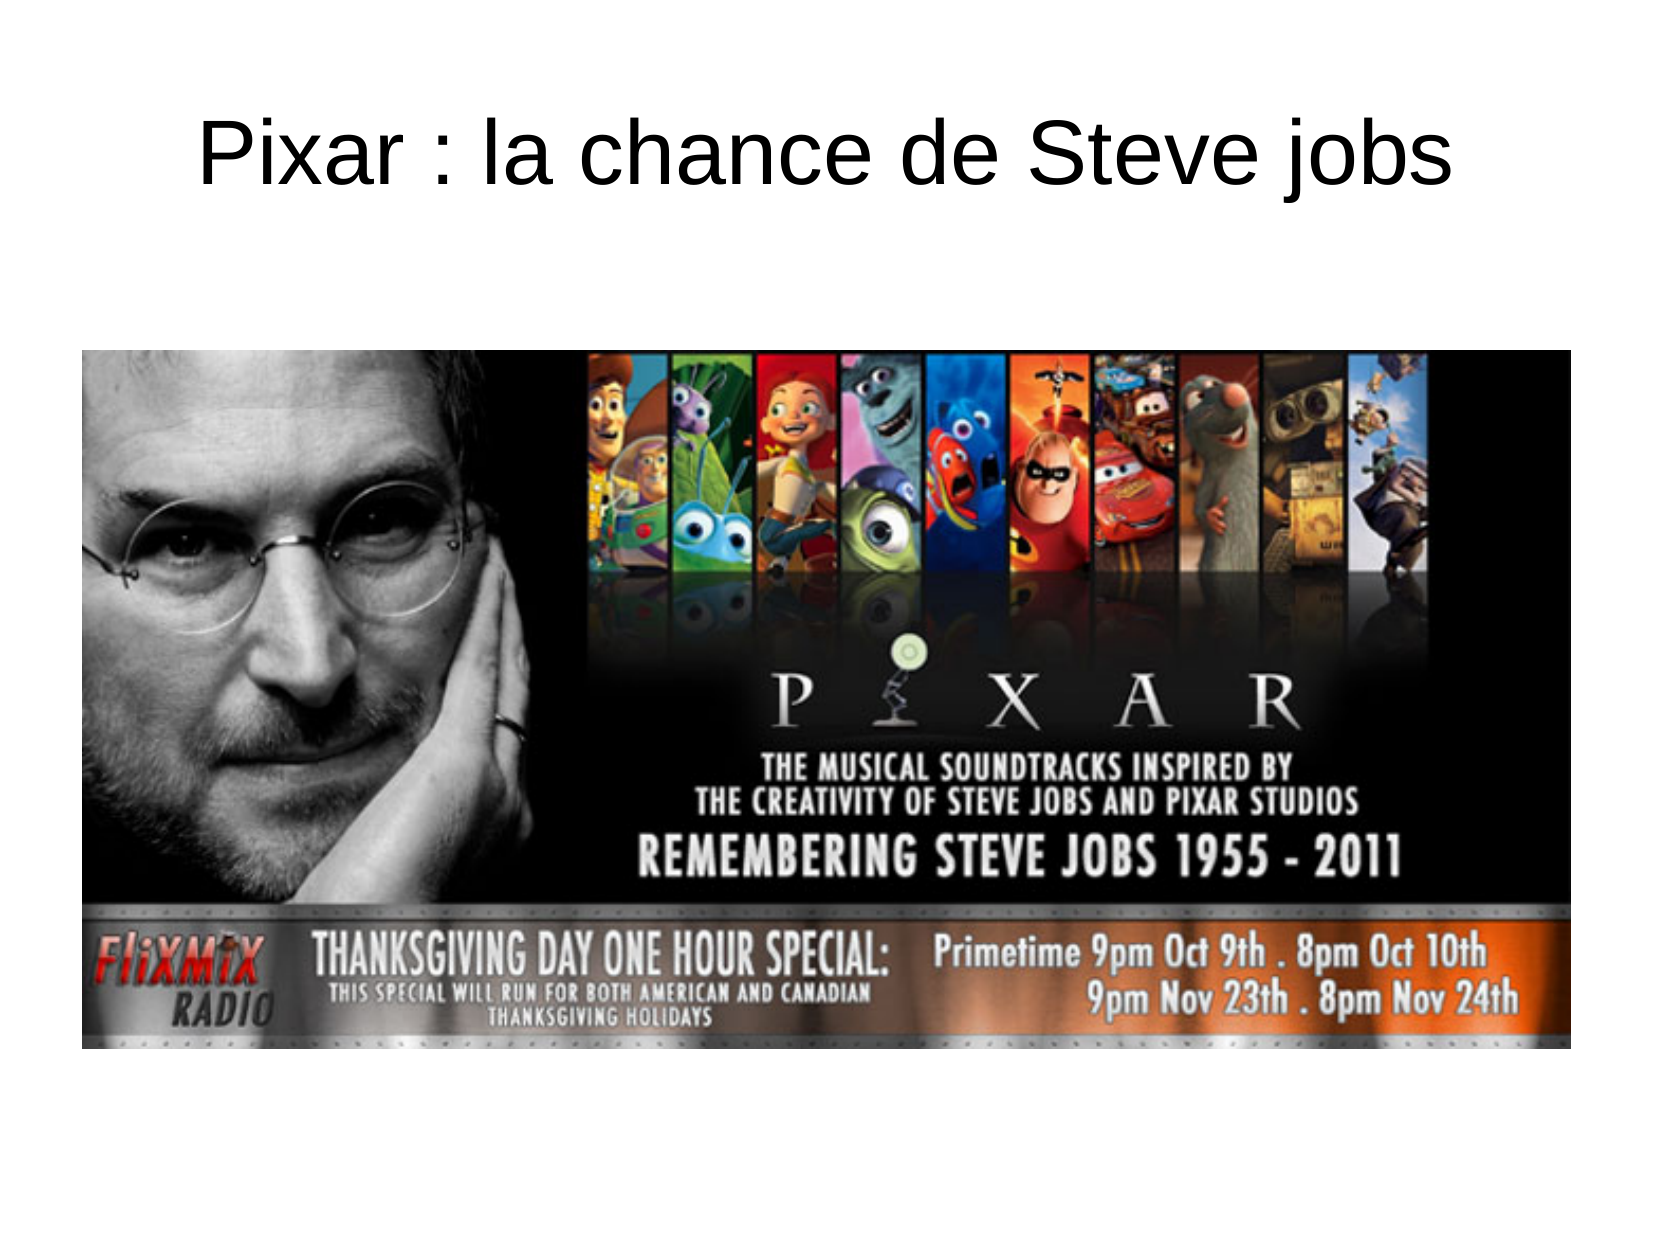

# Pixar : la chance de Steve jobs